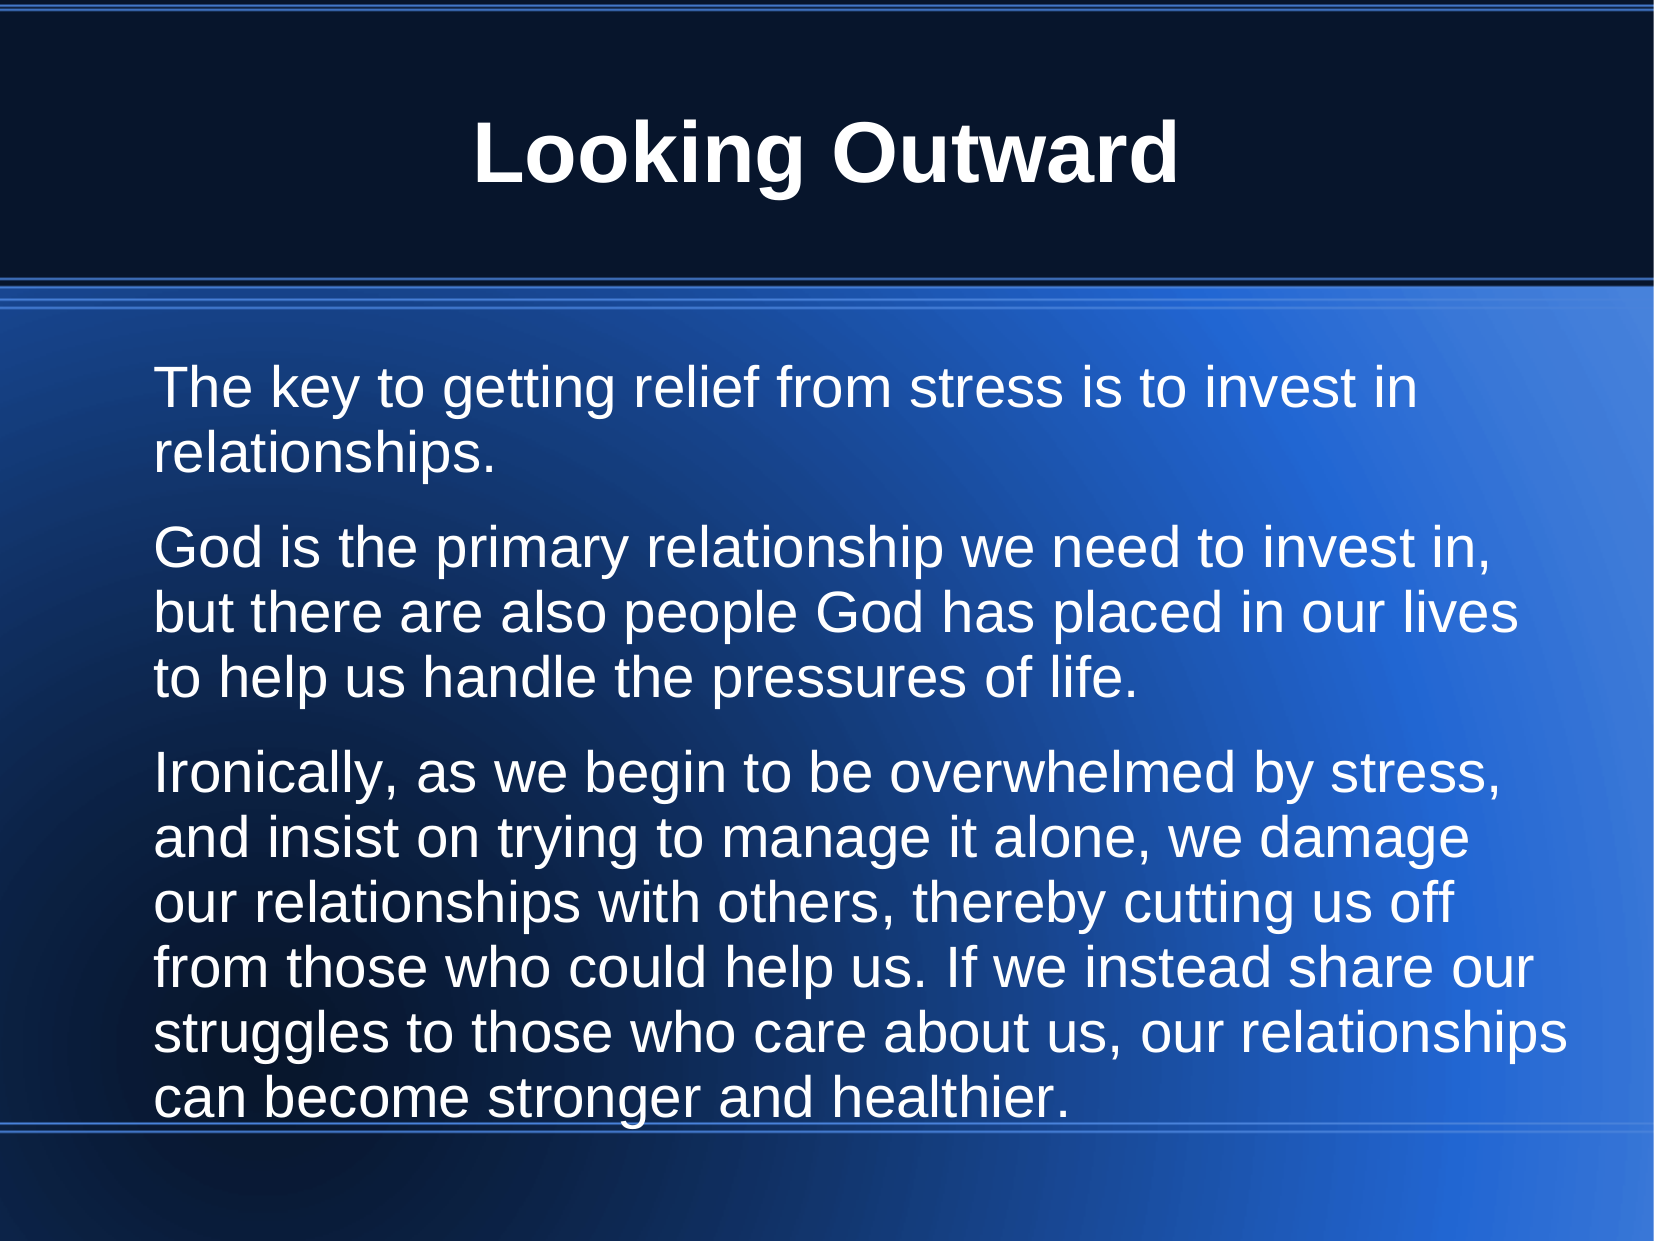

# Looking Outward
The key to getting relief from stress is to invest in relationships.
God is the primary relationship we need to invest in, but there are also people God has placed in our lives to help us handle the pressures of life.
Ironically, as we begin to be overwhelmed by stress, and insist on trying to manage it alone, we damage our relationships with others, thereby cutting us off from those who could help us. If we instead share our struggles to those who care about us, our relationships can become stronger and healthier.